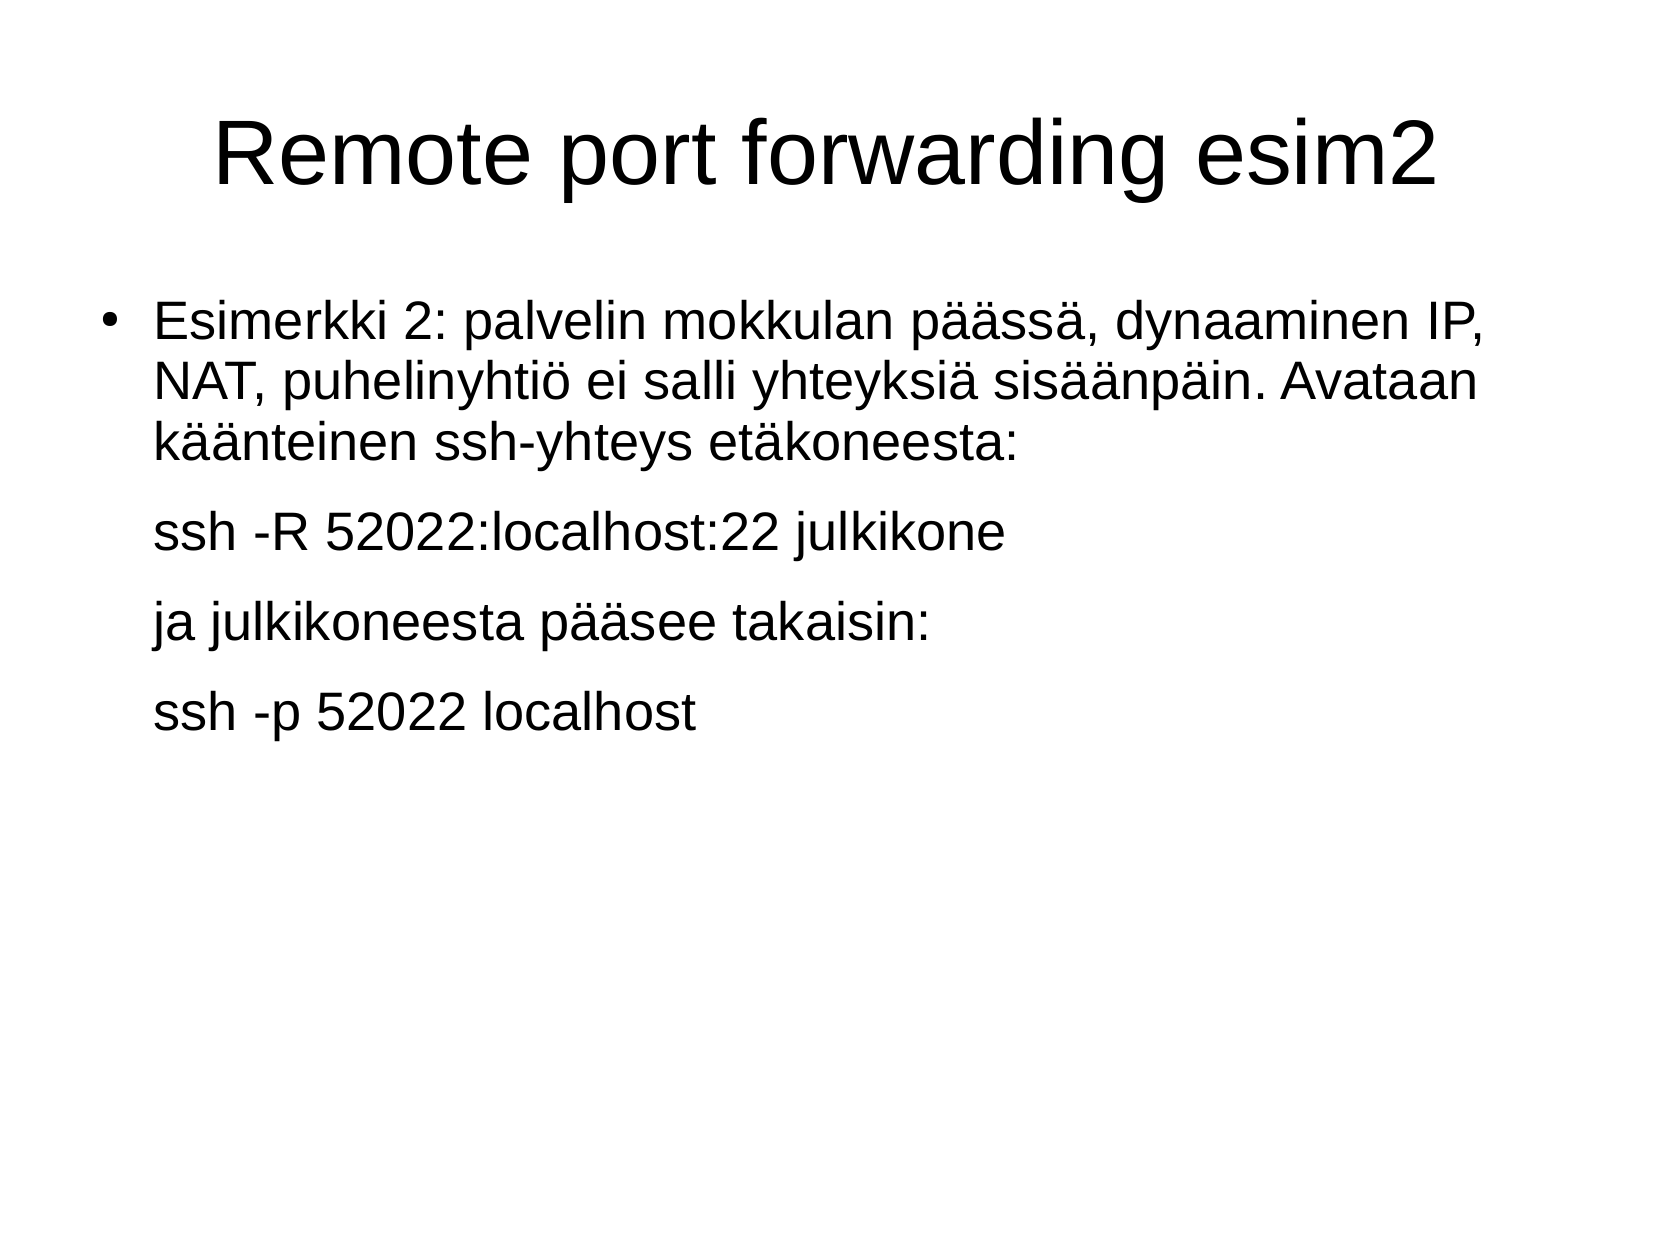

# Remote port forwarding esim2
Esimerkki 2: palvelin mokkulan päässä, dynaaminen IP, NAT, puhelinyhtiö ei salli yhteyksiä sisäänpäin. Avataan käänteinen ssh-yhteys etäkoneesta:
ssh -R 52022:localhost:22 julkikone
ja julkikoneesta pääsee takaisin:
ssh -p 52022 localhost